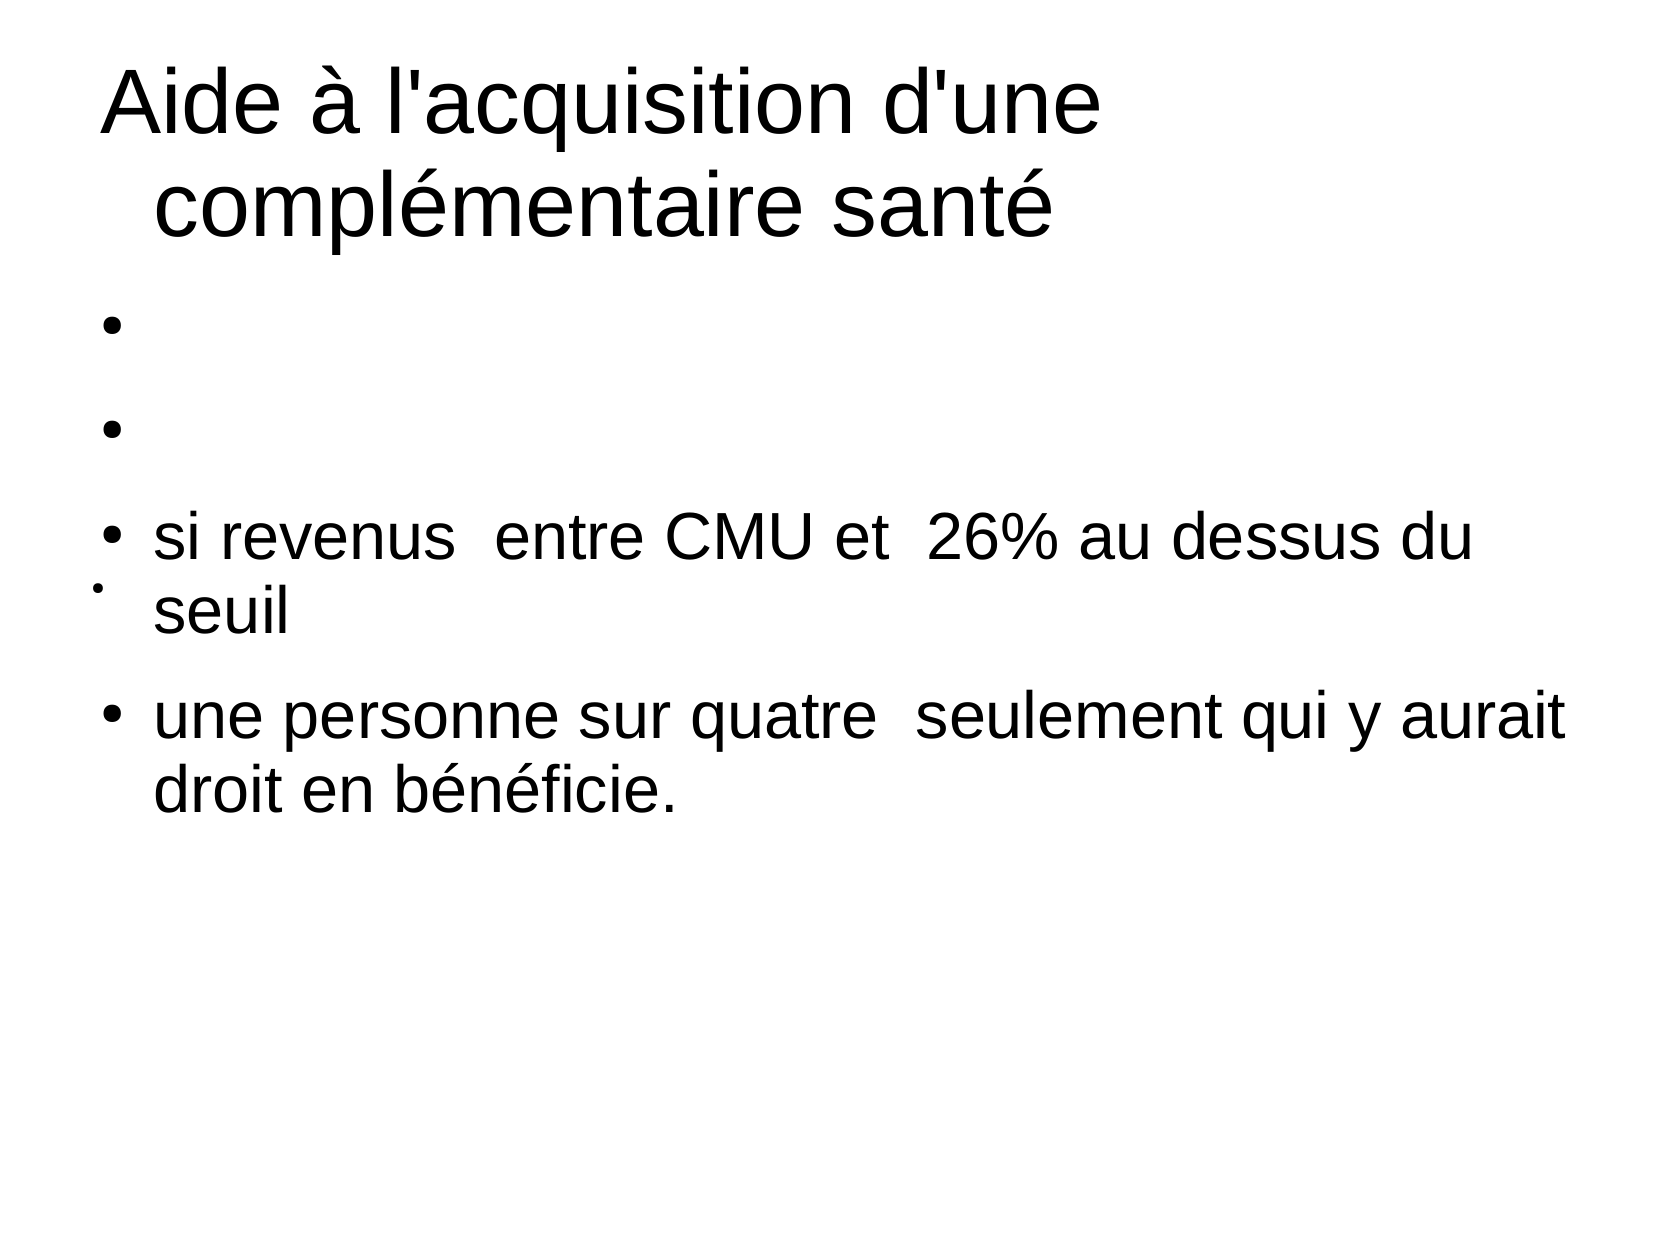

# Aide à l'acquisition d'une complémentaire santé
si revenus entre CMU et 26% au dessus du seuil
une personne sur quatre seulement qui y aurait droit en bénéficie.